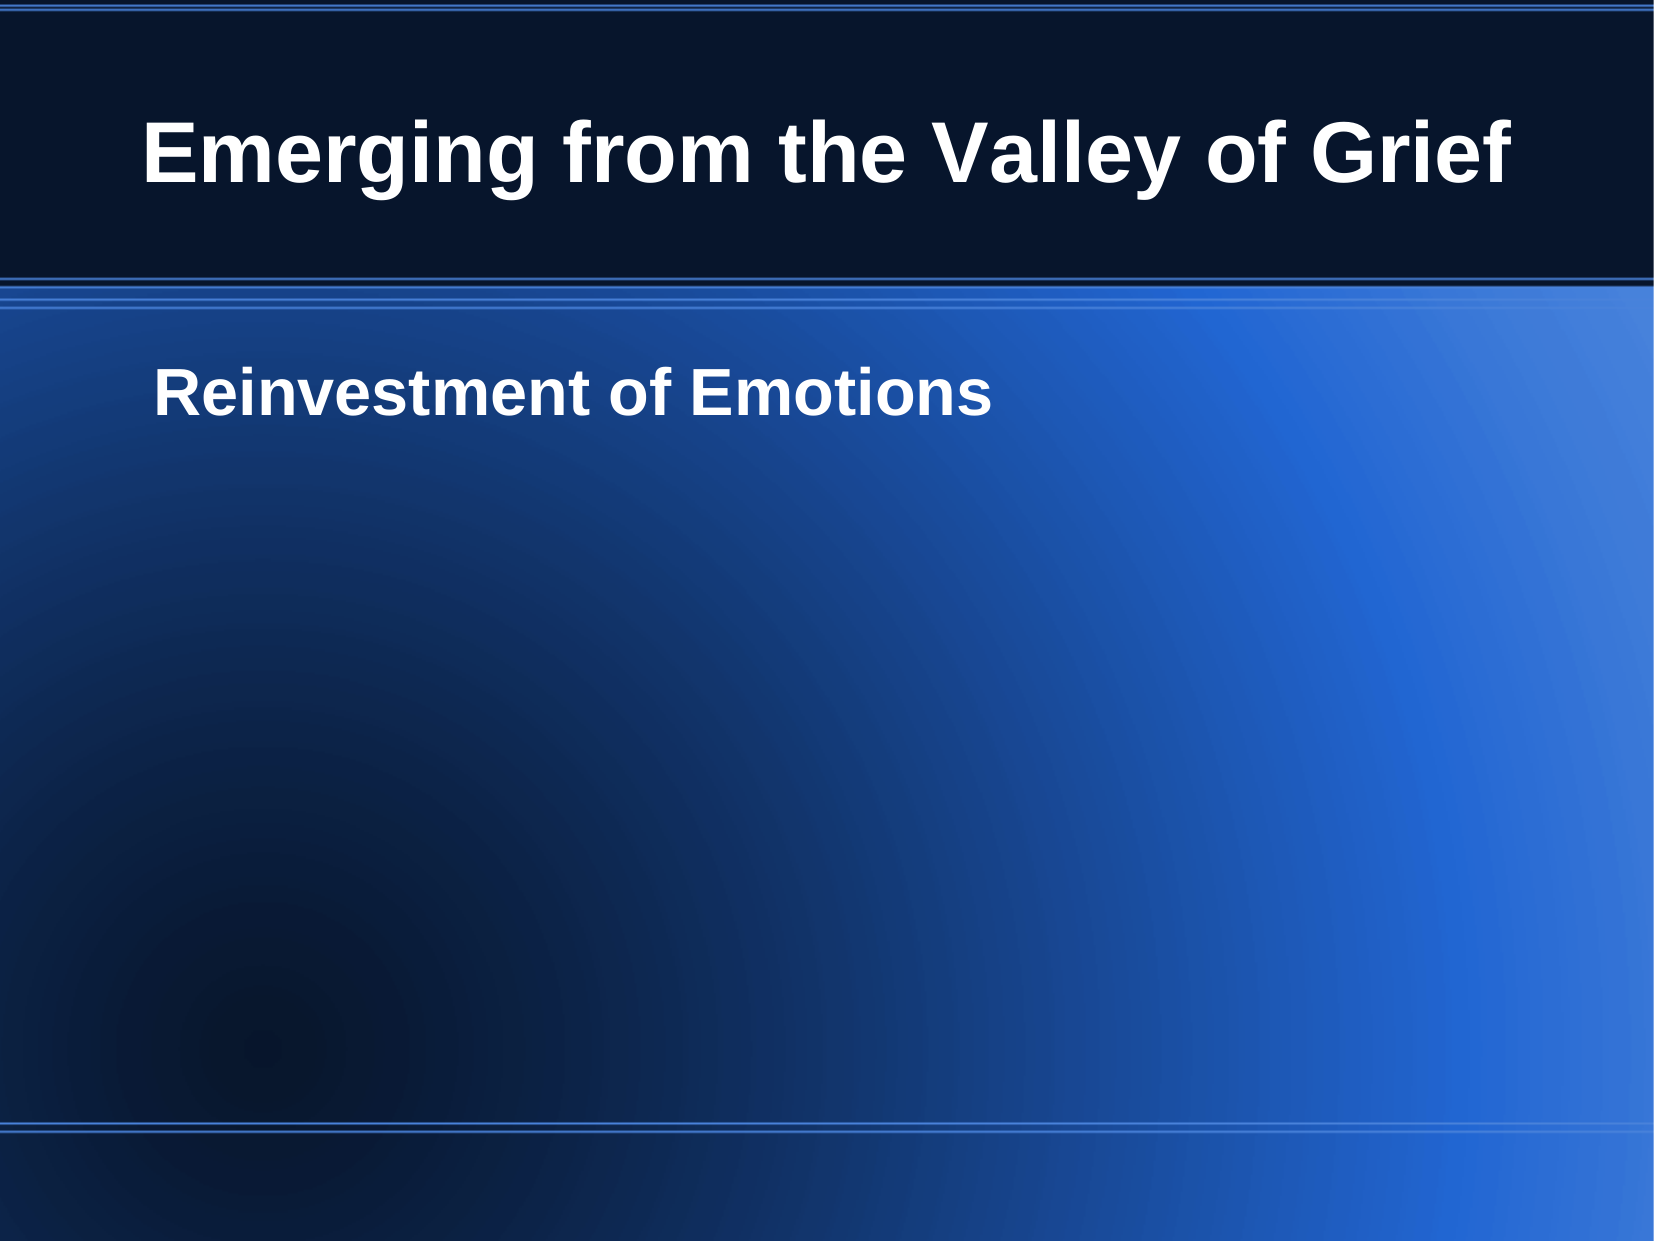

# Emerging from the Valley of Grief
Reinvestment of Emotions